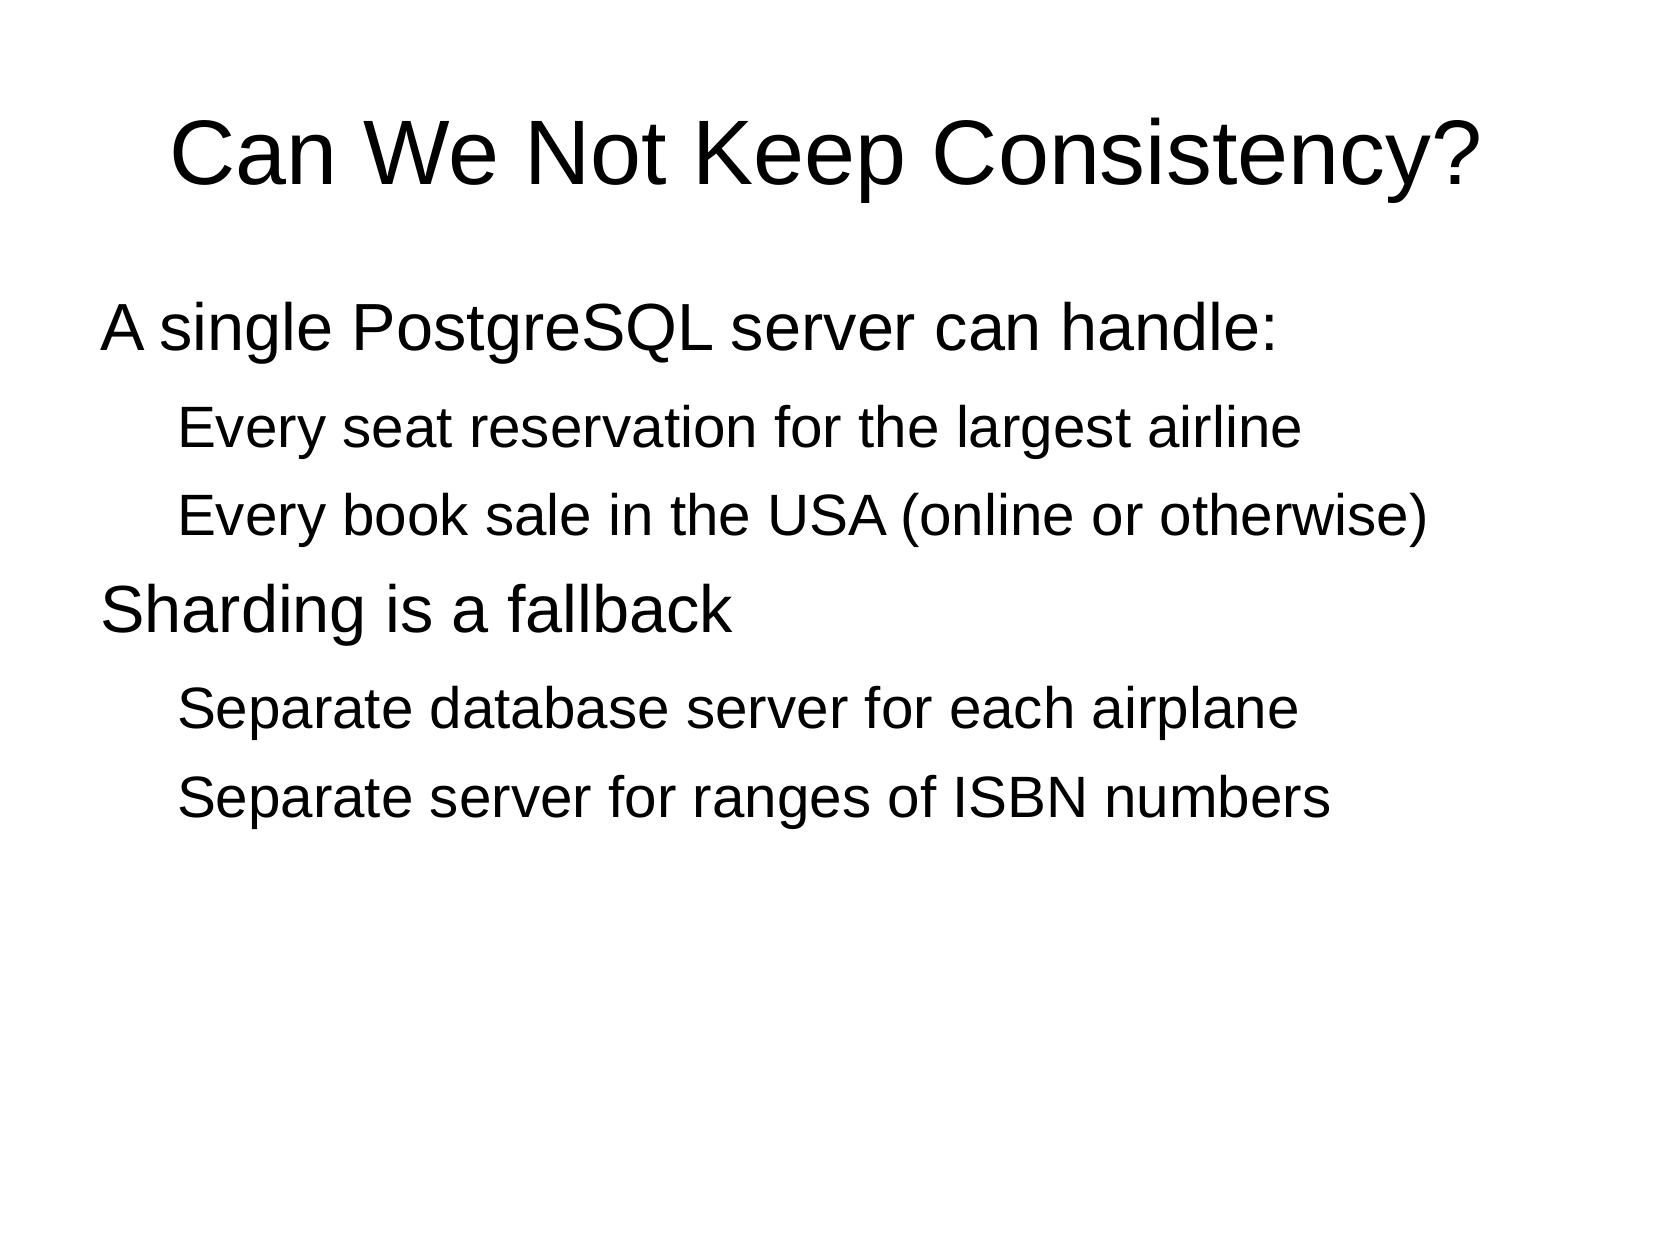

# Can We Not Keep Consistency?
A single PostgreSQL server can handle:
Every seat reservation for the largest airline
Every book sale in the USA (online or otherwise)
Sharding is a fallback
Separate database server for each airplane
Separate server for ranges of ISBN numbers